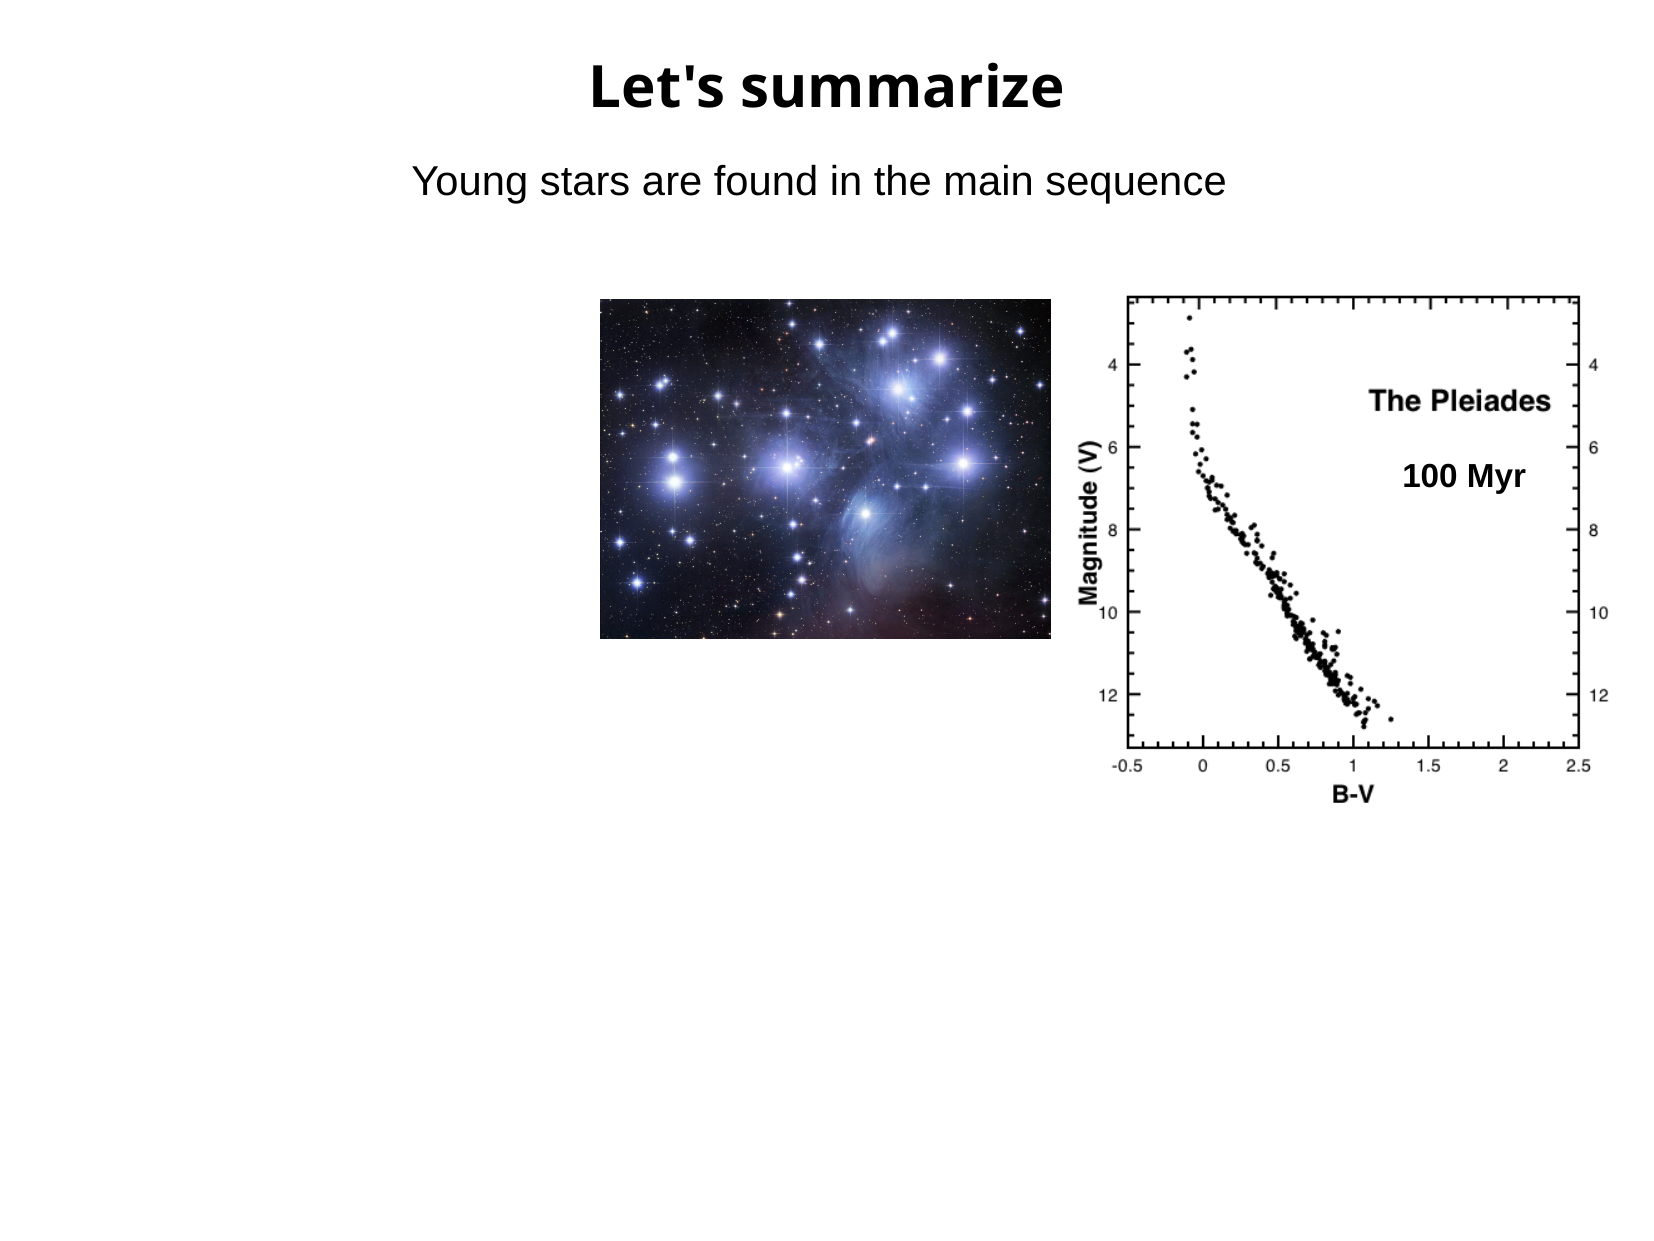

Let's summarize
Young stars are found in the main sequence
100 Myr